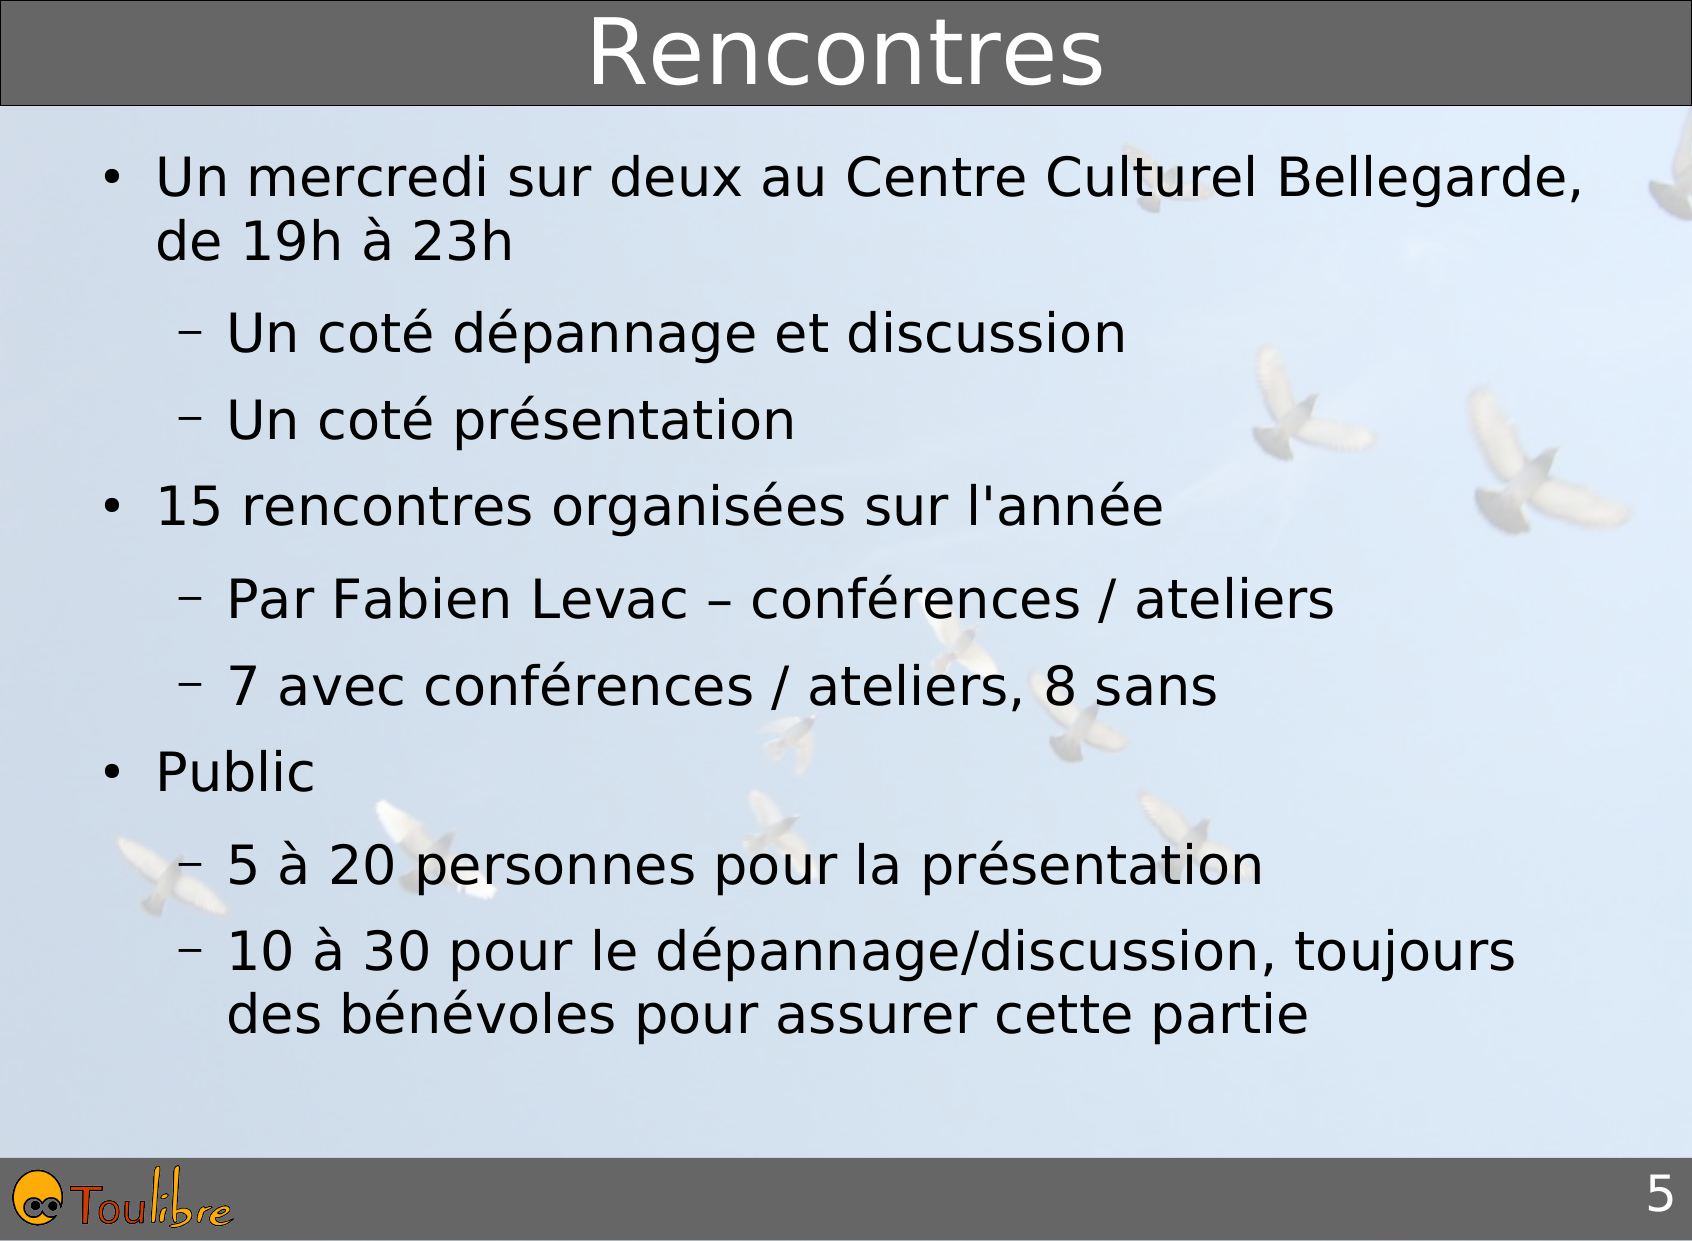

# Rencontres
Un mercredi sur deux au Centre Culturel Bellegarde, de 19h à 23h
Un coté dépannage et discussion
Un coté présentation
15 rencontres organisées sur l'année
Par Fabien Levac – conférences / ateliers
7 avec conférences / ateliers, 8 sans
Public
5 à 20 personnes pour la présentation
10 à 30 pour le dépannage/discussion, toujours des bénévoles pour assurer cette partie